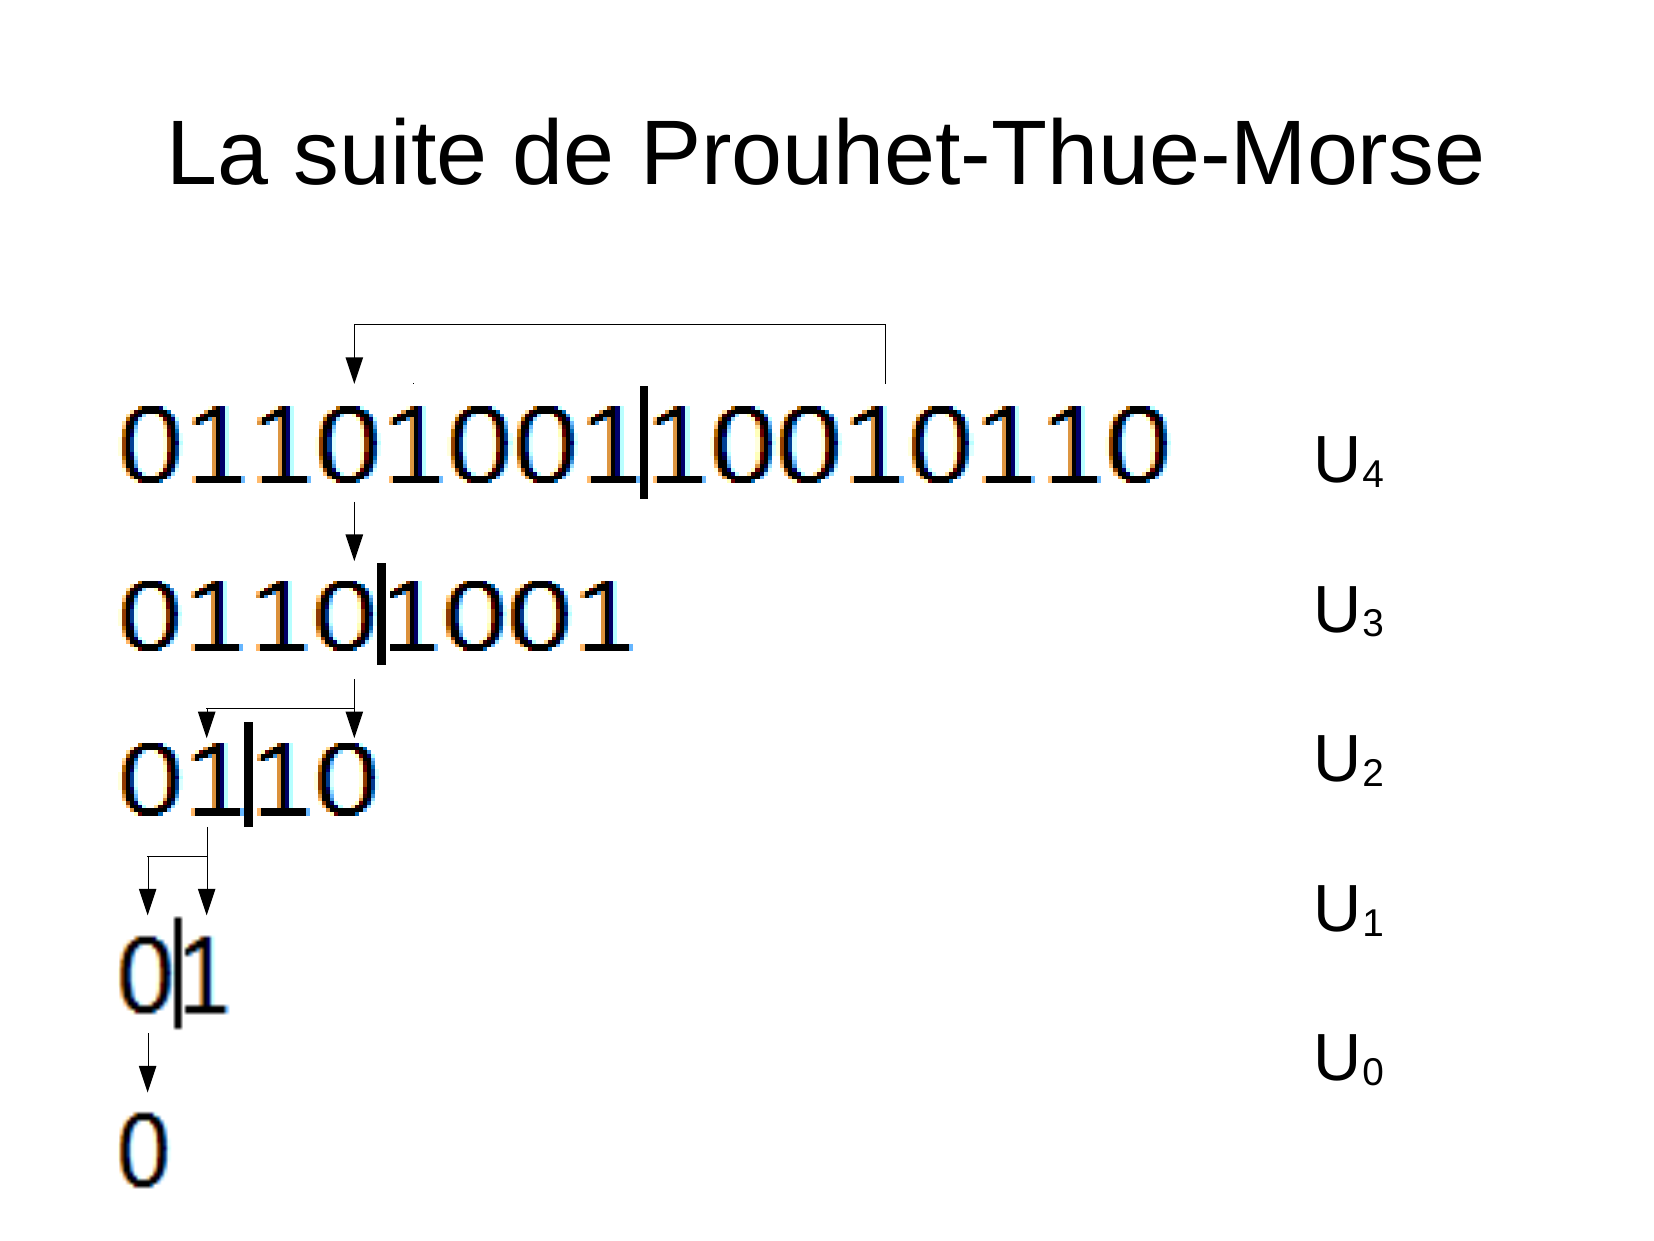

# La suite de Prouhet-Thue-Morse
U4
U3
U2
U1
U0